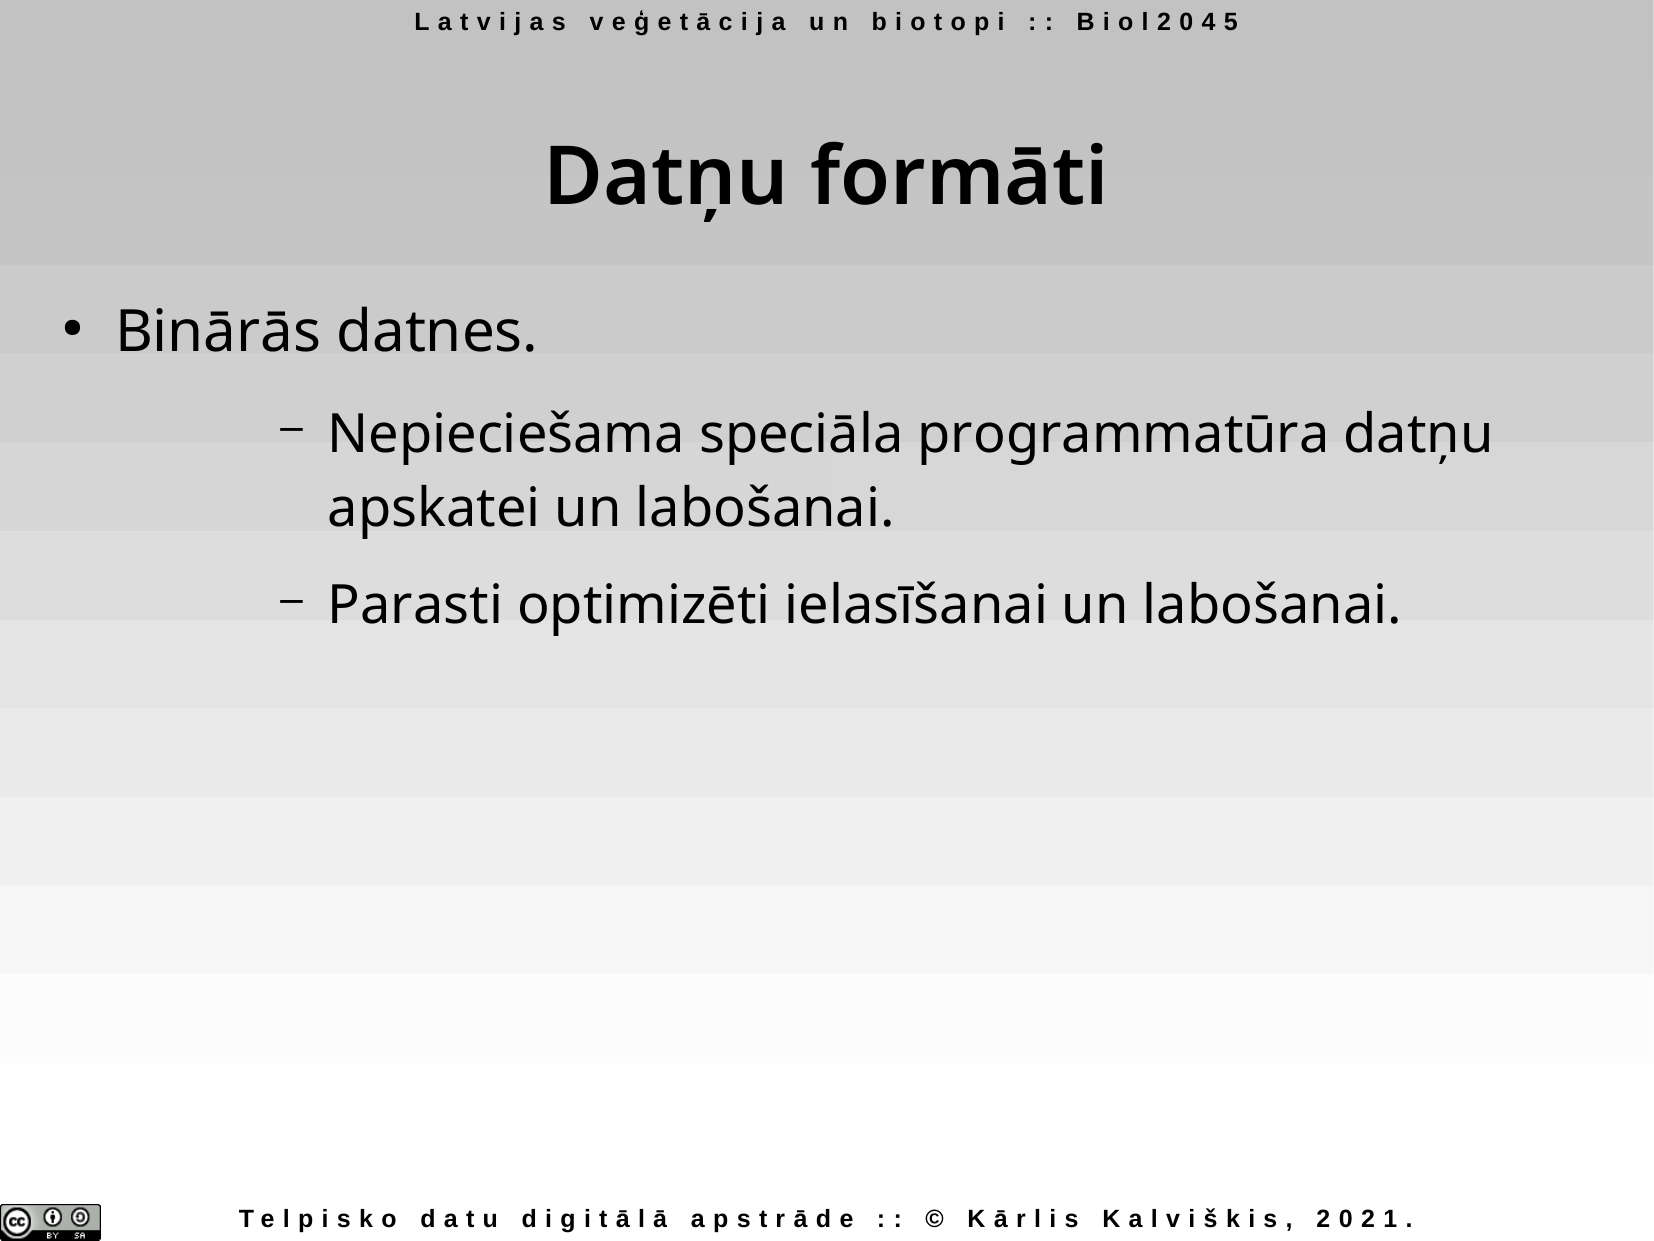

# Datņu formāti
Binārās datnes.
Nepieciešama speciāla programmatūra datņu apskatei un labošanai.
Parasti optimizēti ielasīšanai un labošanai.